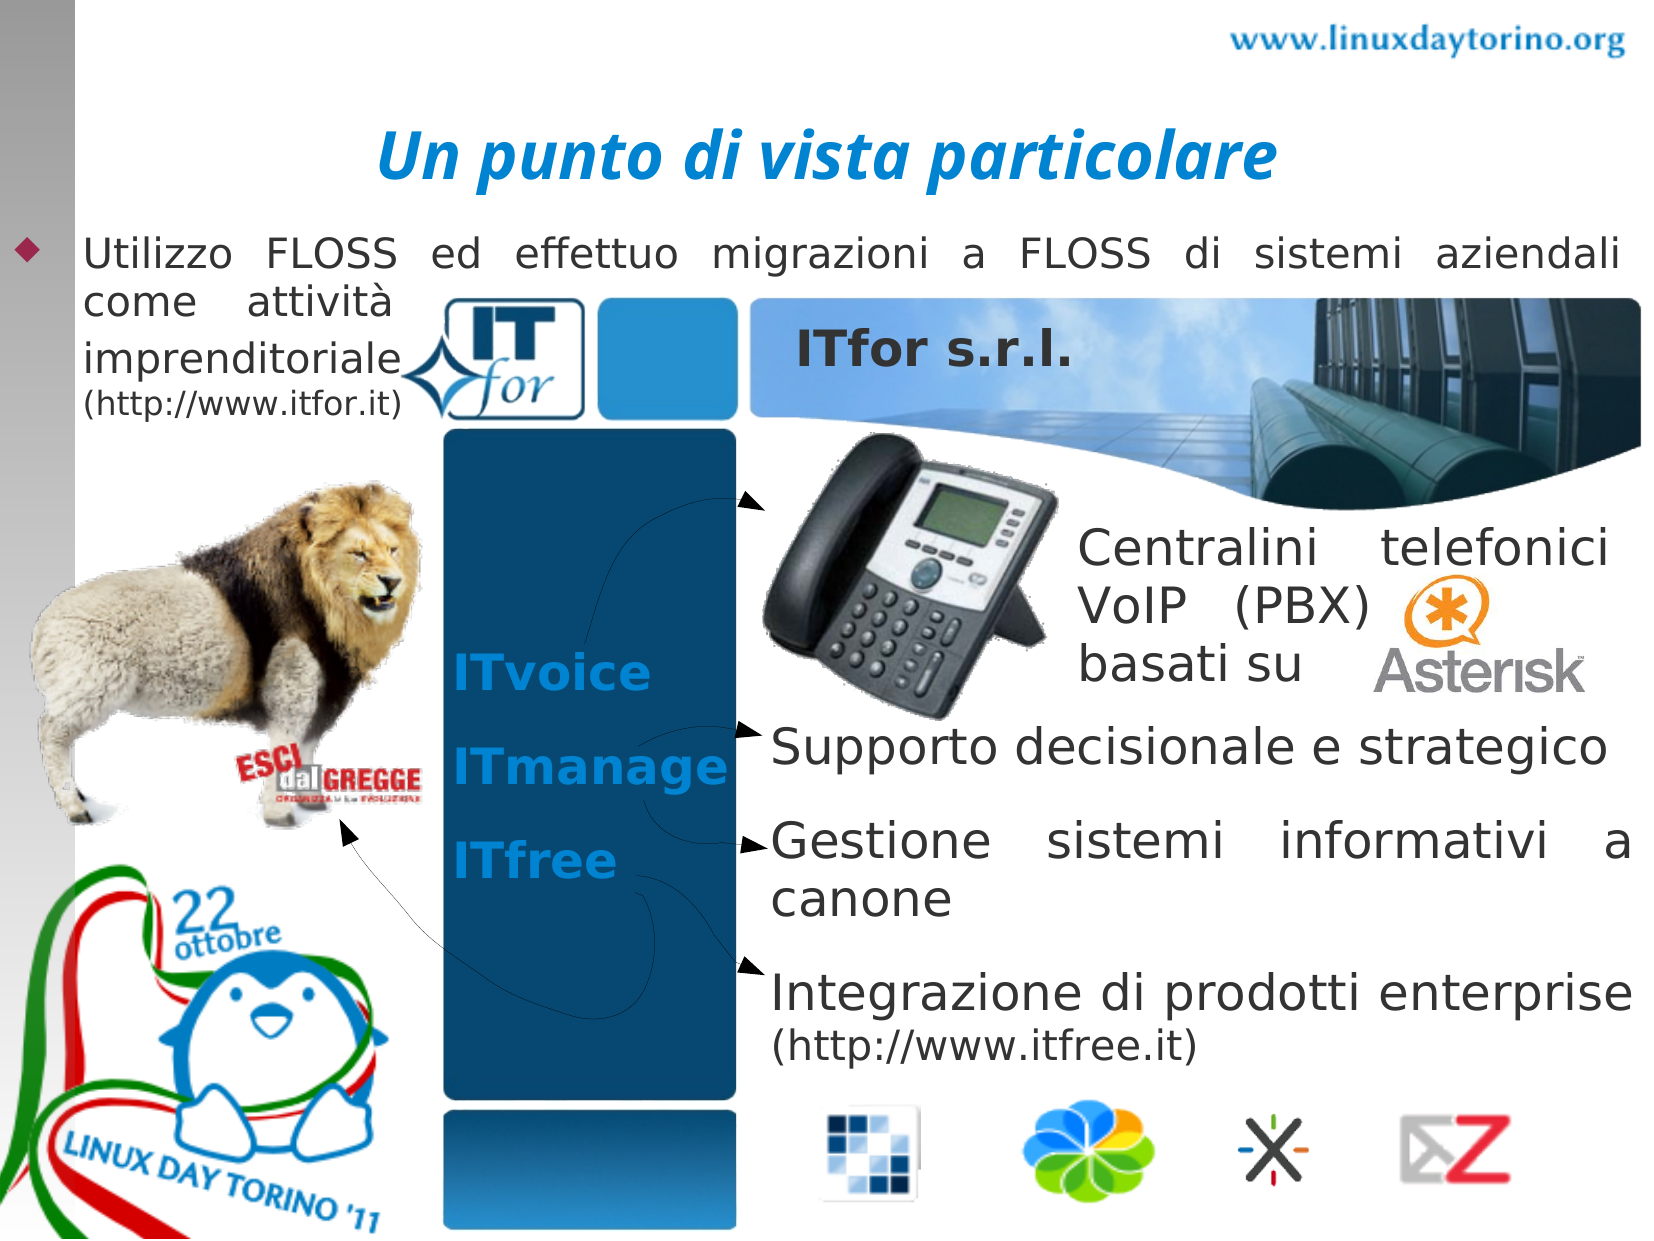

# Un punto di vista particolare
Utilizzo FLOSS ed effettuo migrazioni a FLOSS di sistemi aziendali
come attività											imprenditoriale
(http://www.itfor.it)
ITfor s.r.l.
ITvoice
ITmanage
ITfree
Centralini telefonici VoIP (PBX)
basati su
Supporto decisionale e strategico
Gestione sistemi informativi a canone
Integrazione di prodotti enterprise
(http://www.itfree.it)